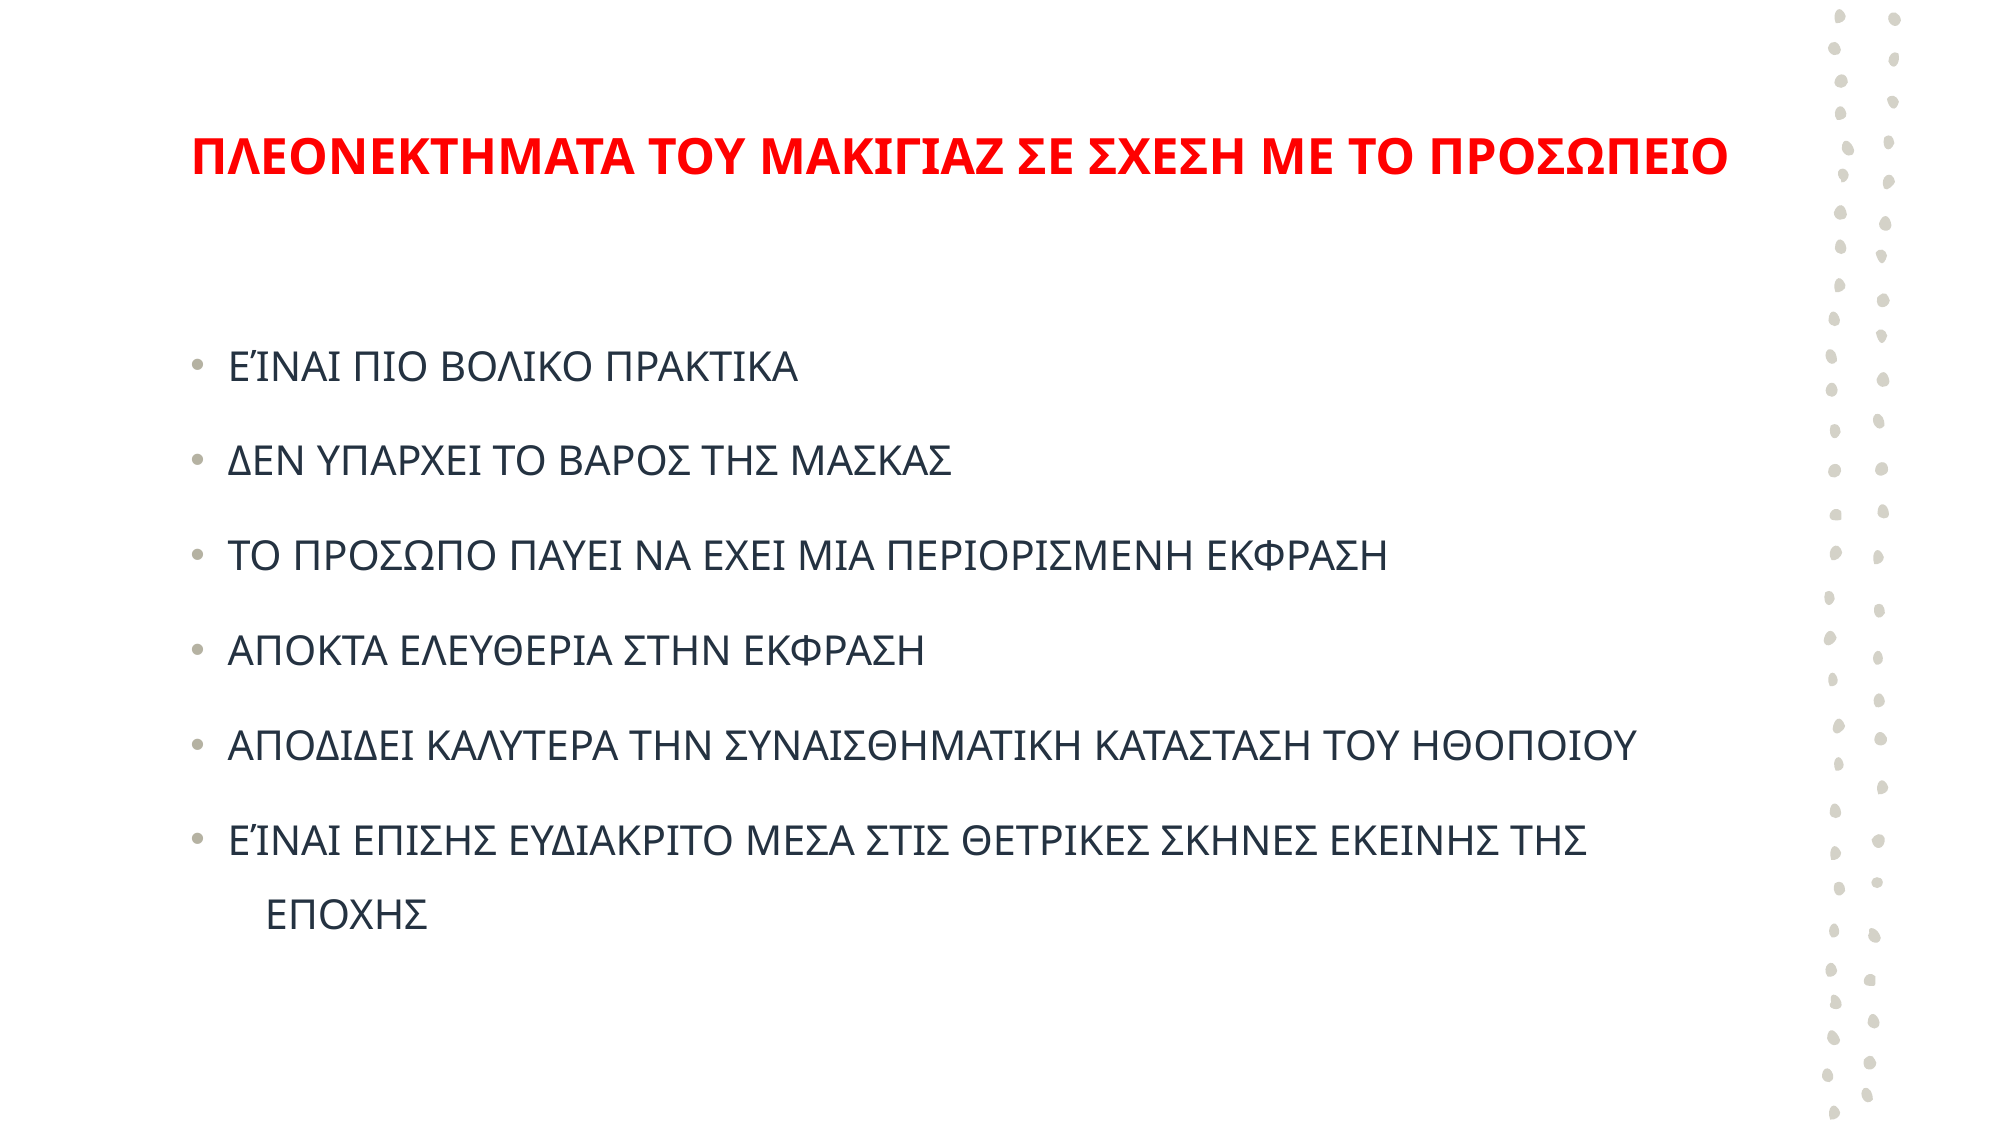

# ΠΛΕΟΝΕΚΤΗΜΑΤΑ ΤΟΥ ΜΑΚΙΓΙΑΖ ΣΕ ΣΧΕΣΗ ΜΕ ΤΟ ΠΡΟΣΩΠΕΙΟ
ΕΊΝΑΙ ΠΙΟ ΒΟΛΙΚΟ ΠΡΑΚΤΙΚΑ
ΔΕΝ ΥΠΑΡΧΕΙ ΤΟ ΒΑΡΟΣ ΤΗΣ ΜΑΣΚΑΣ
ΤΟ ΠΡΟΣΩΠΟ ΠΑΥΕΙ ΝΑ ΕΧΕΙ ΜΙΑ ΠΕΡΙΟΡΙΣΜΕΝΗ ΕΚΦΡΑΣΗ
ΑΠΟΚΤΑ ΕΛΕΥΘΕΡΙΑ ΣΤΗΝ ΕΚΦΡΑΣΗ
ΑΠΟΔΙΔΕΙ ΚΑΛΥΤΕΡΑ ΤΗΝ ΣΥΝΑΙΣΘΗΜΑΤΙΚΗ ΚΑΤΑΣΤΑΣΗ ΤΟΥ ΗΘΟΠΟΙΟΥ
ΕΊΝΑΙ ΕΠΙΣΗΣ ΕΥΔΙΑΚΡΙΤΟ ΜΕΣΑ ΣΤΙΣ ΘΕΤΡΙΚΕΣ ΣΚΗΝΕΣ ΕΚΕΙΝΗΣ ΤΗΣ ΕΠΟΧΗΣ